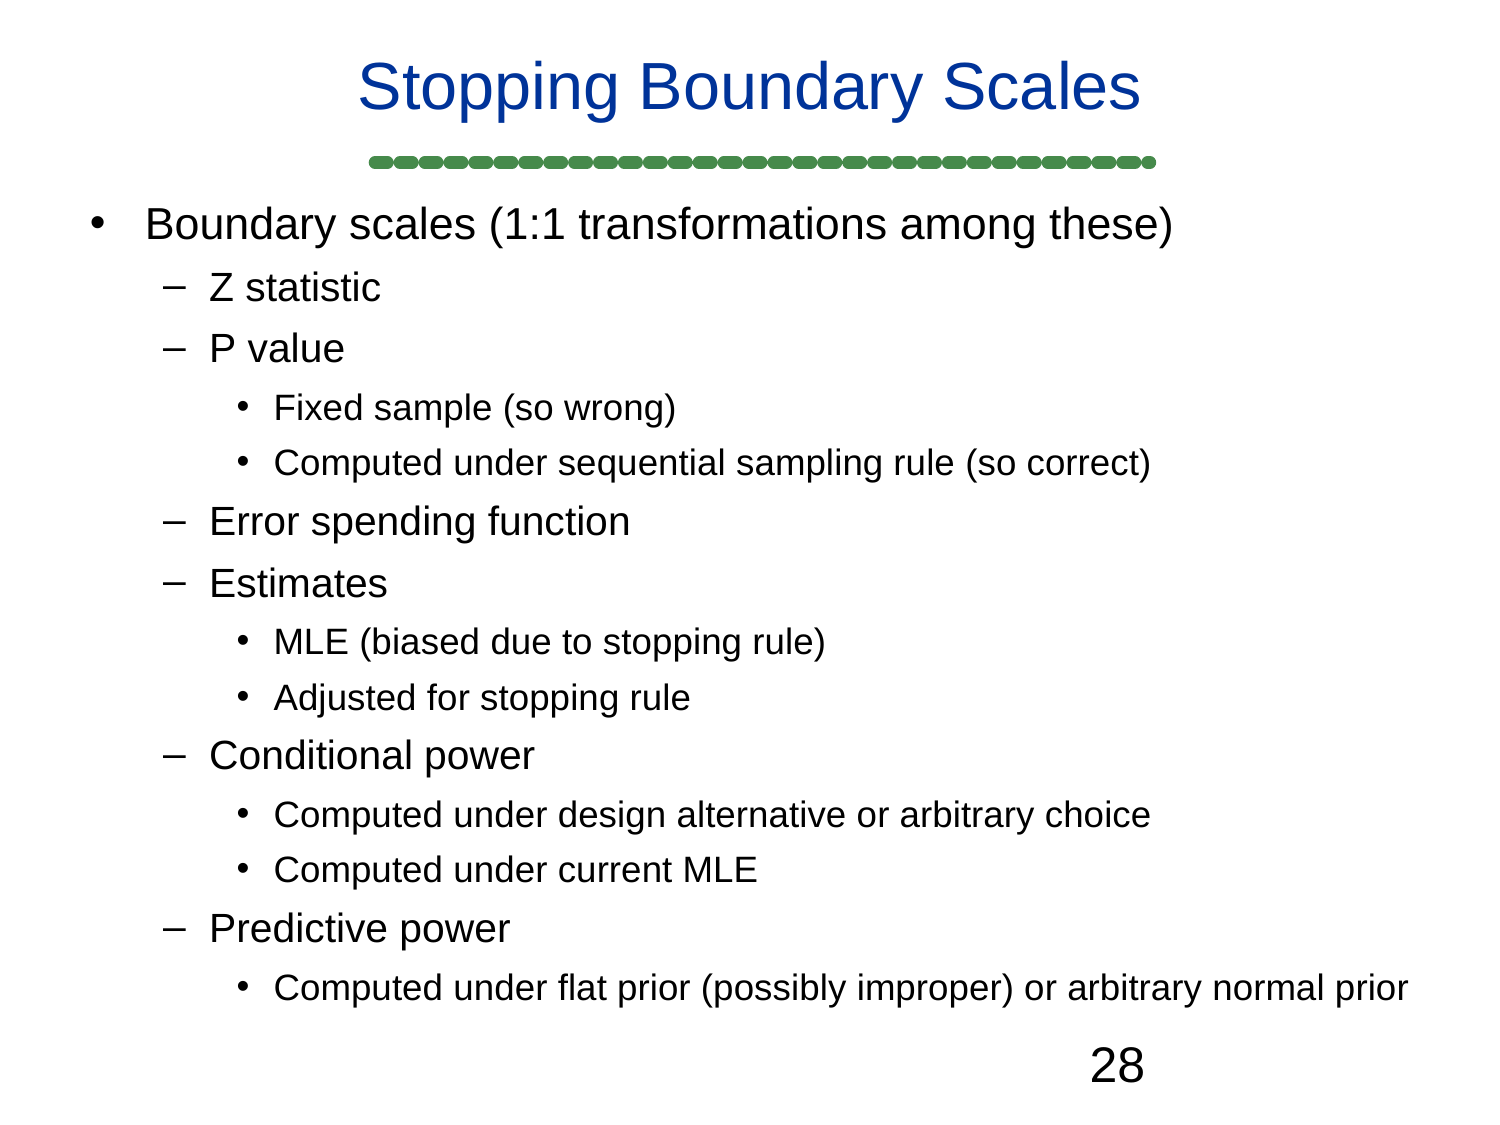

# Stopping Boundary Scales
Boundary scales (1:1 transformations among these)
Z statistic
P value
Fixed sample (so wrong)
Computed under sequential sampling rule (so correct)
Error spending function
Estimates
MLE (biased due to stopping rule)
Adjusted for stopping rule
Conditional power
Computed under design alternative or arbitrary choice
Computed under current MLE
Predictive power
Computed under flat prior (possibly improper) or arbitrary normal prior
28